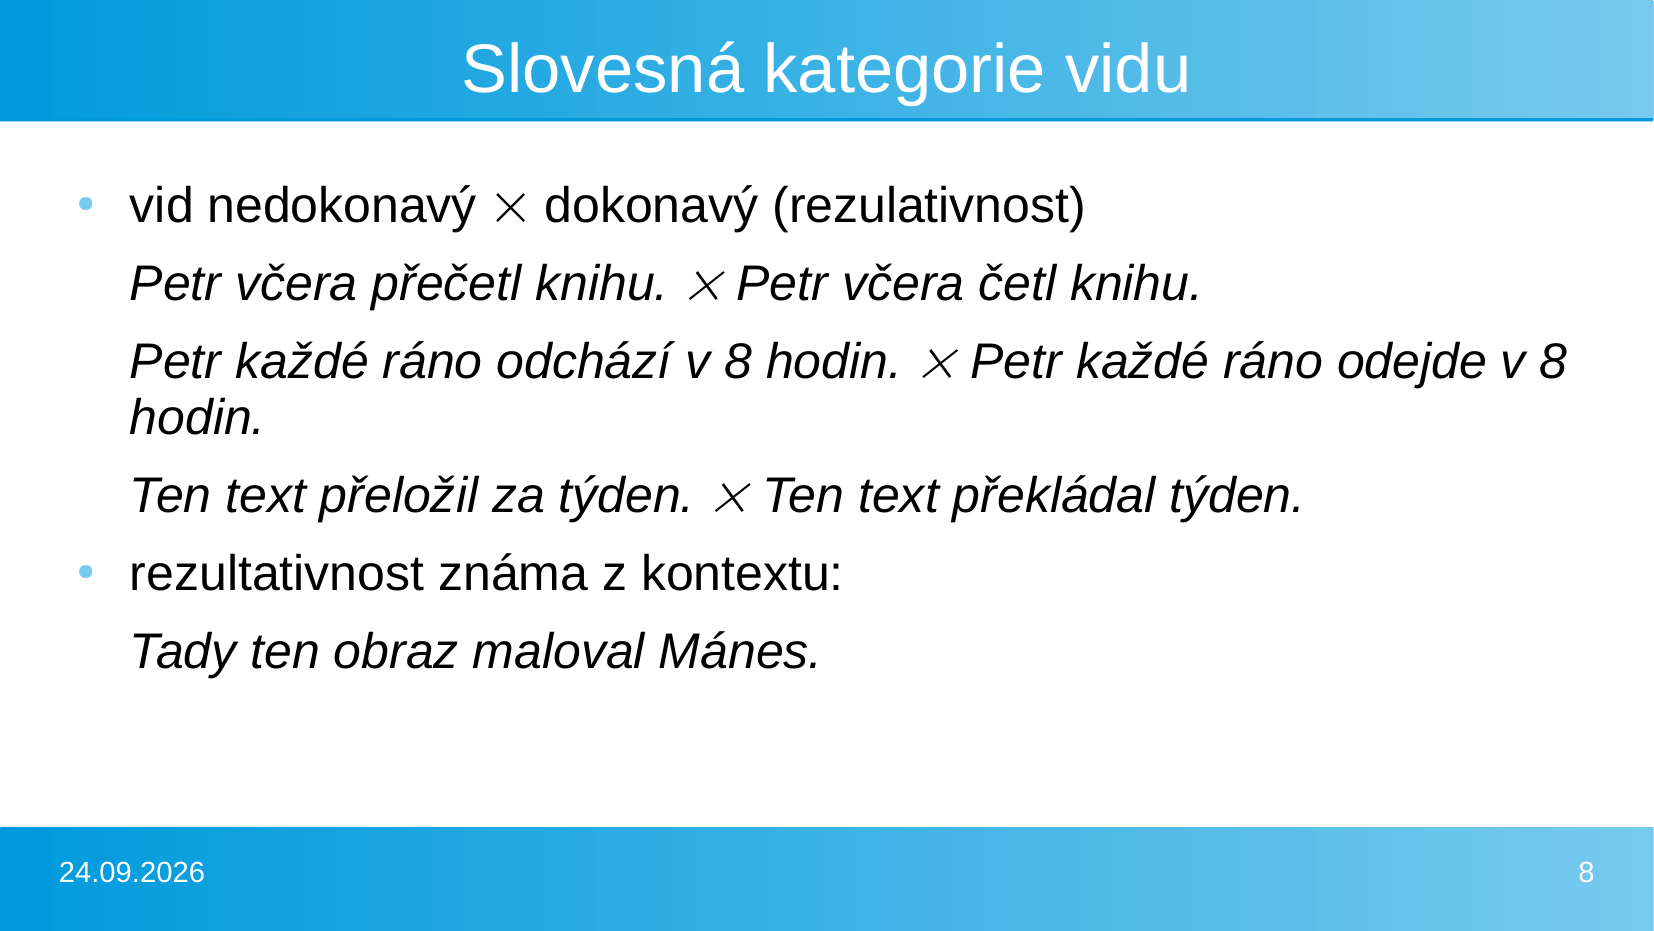

# Slovesná kategorie vidu
vid nedokonavý  dokonavý (rezulativnost)
Petr včera přečetl knihu.  Petr včera četl knihu.
Petr každé ráno odchází v 8 hodin.  Petr každé ráno odejde v 8 hodin.
Ten text přeložil za týden.  Ten text překládal týden.
rezultativnost známa z kontextu:
Tady ten obraz maloval Mánes.
8